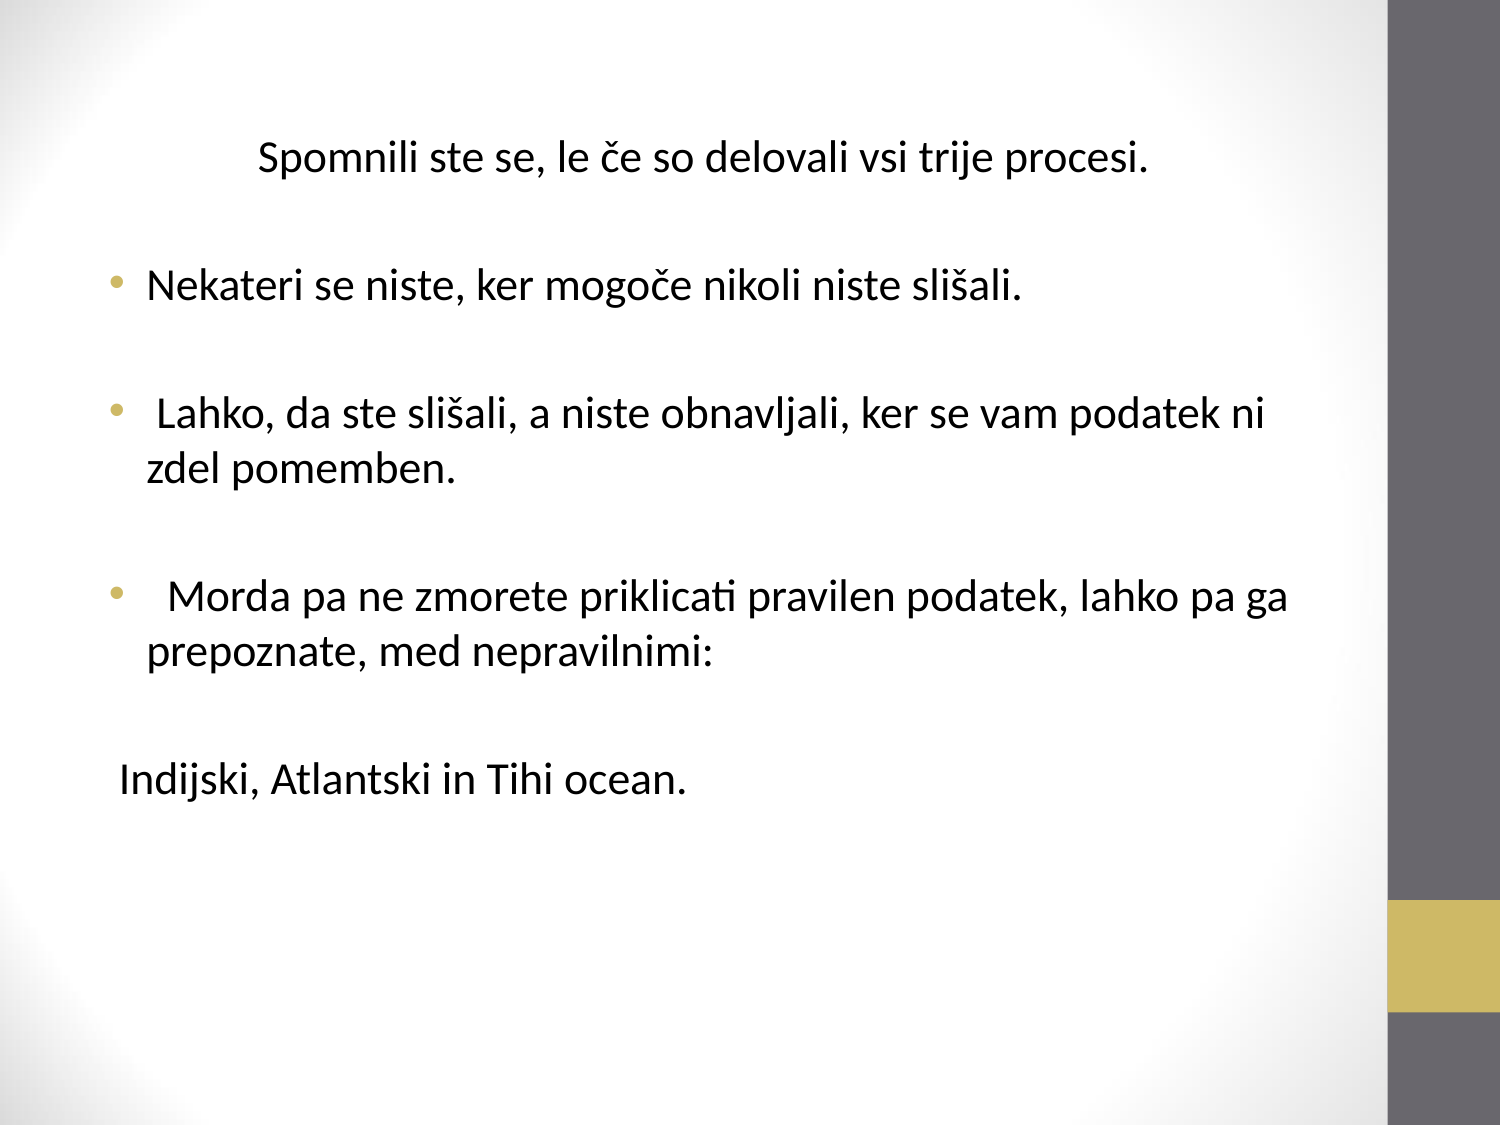

# Spomnili ste se, le če so delovali vsi trije procesi.
Nekateri se niste, ker mogoče nikoli niste slišali.
 Lahko, da ste slišali, a niste obnavljali, ker se vam podatek ni zdel pomemben.
 Morda pa ne zmorete priklicati pravilen podatek, lahko pa ga prepoznate, med nepravilnimi:
 Indijski, Atlantski in Tihi ocean.